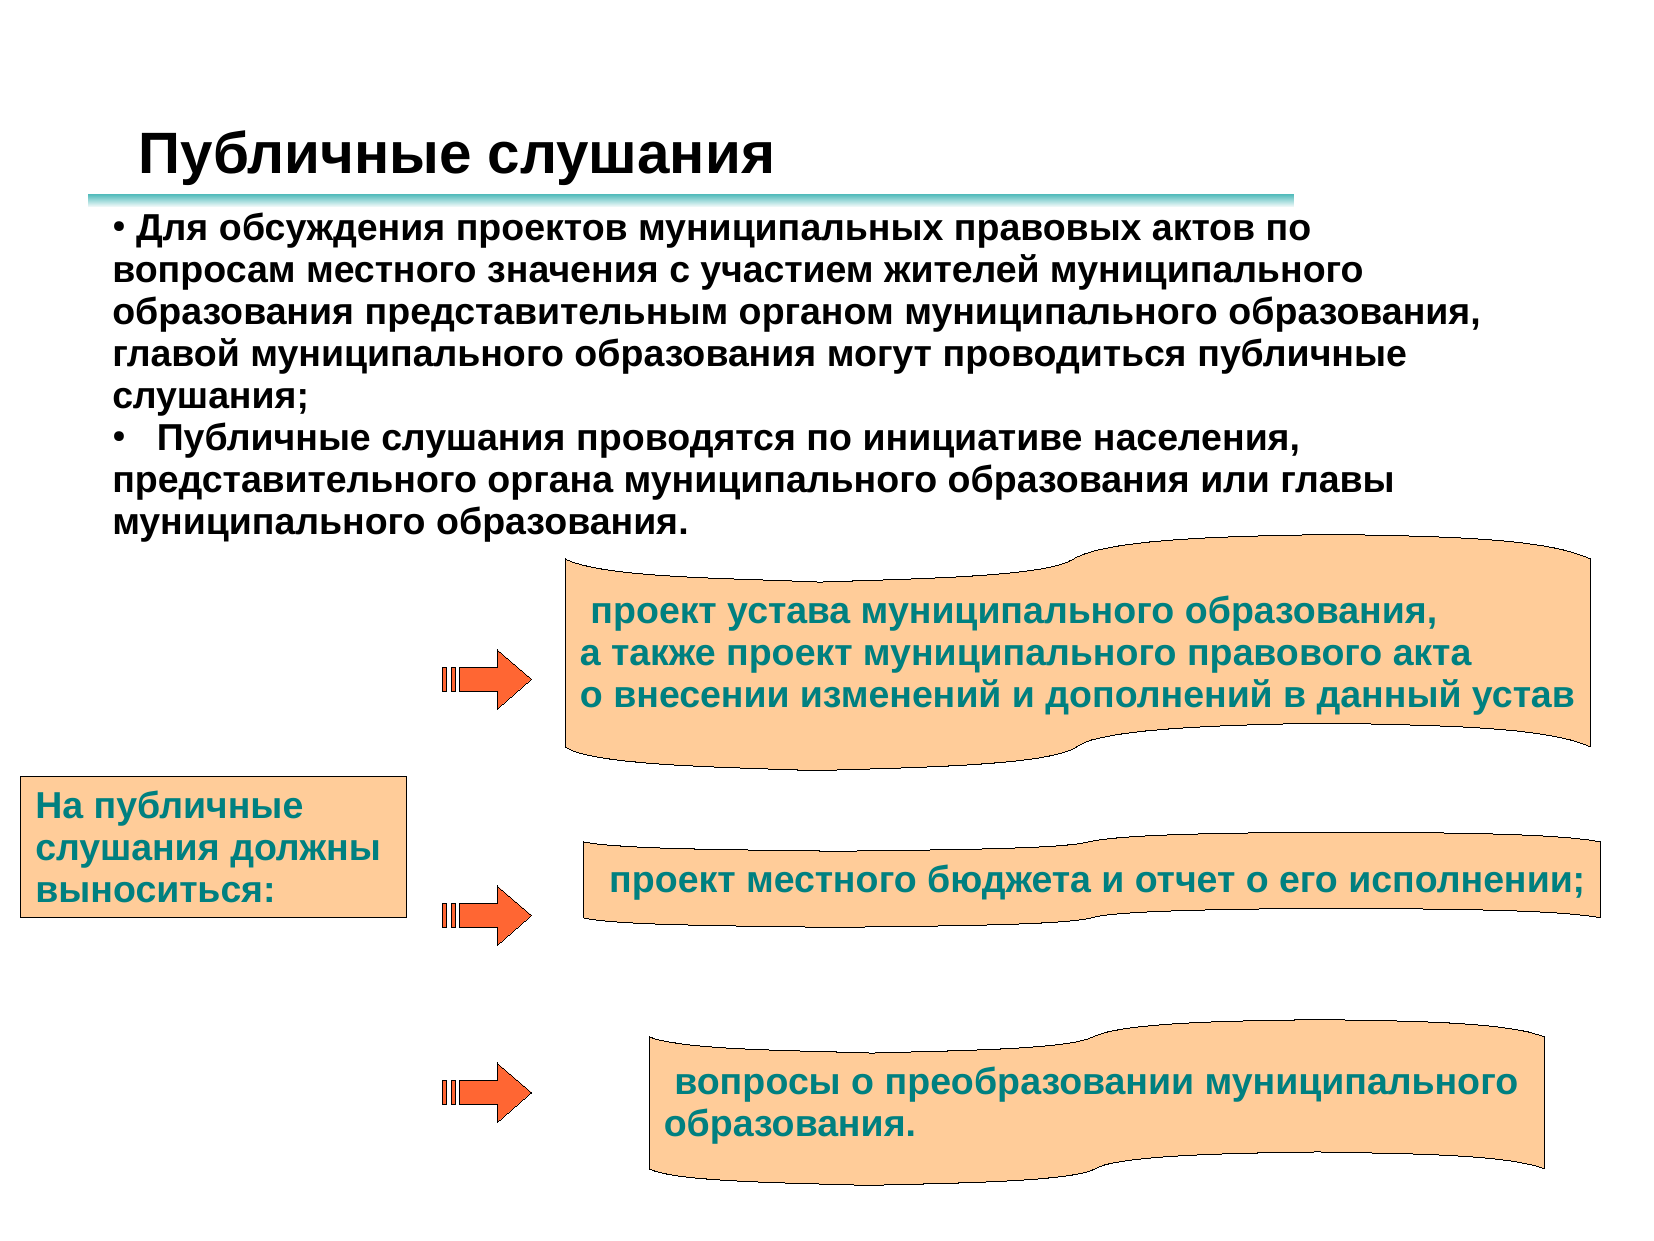

# Публичные слушания
 Для обсуждения проектов муниципальных правовых актов по вопросам местного значения с участием жителей муниципального образования представительным органом муниципального образования, главой муниципального образования могут проводиться публичные слушания;
 Публичные слушания проводятся по инициативе населения, представительного органа муниципального образования или главы муниципального образования.
 проект устава муниципального образования,
а также проект муниципального правового акта
о внесении изменений и дополнений в данный устав
На публичные
слушания должны
выноситься:
 проект местного бюджета и отчет о его исполнении;
 вопросы о преобразовании муниципального
образования.